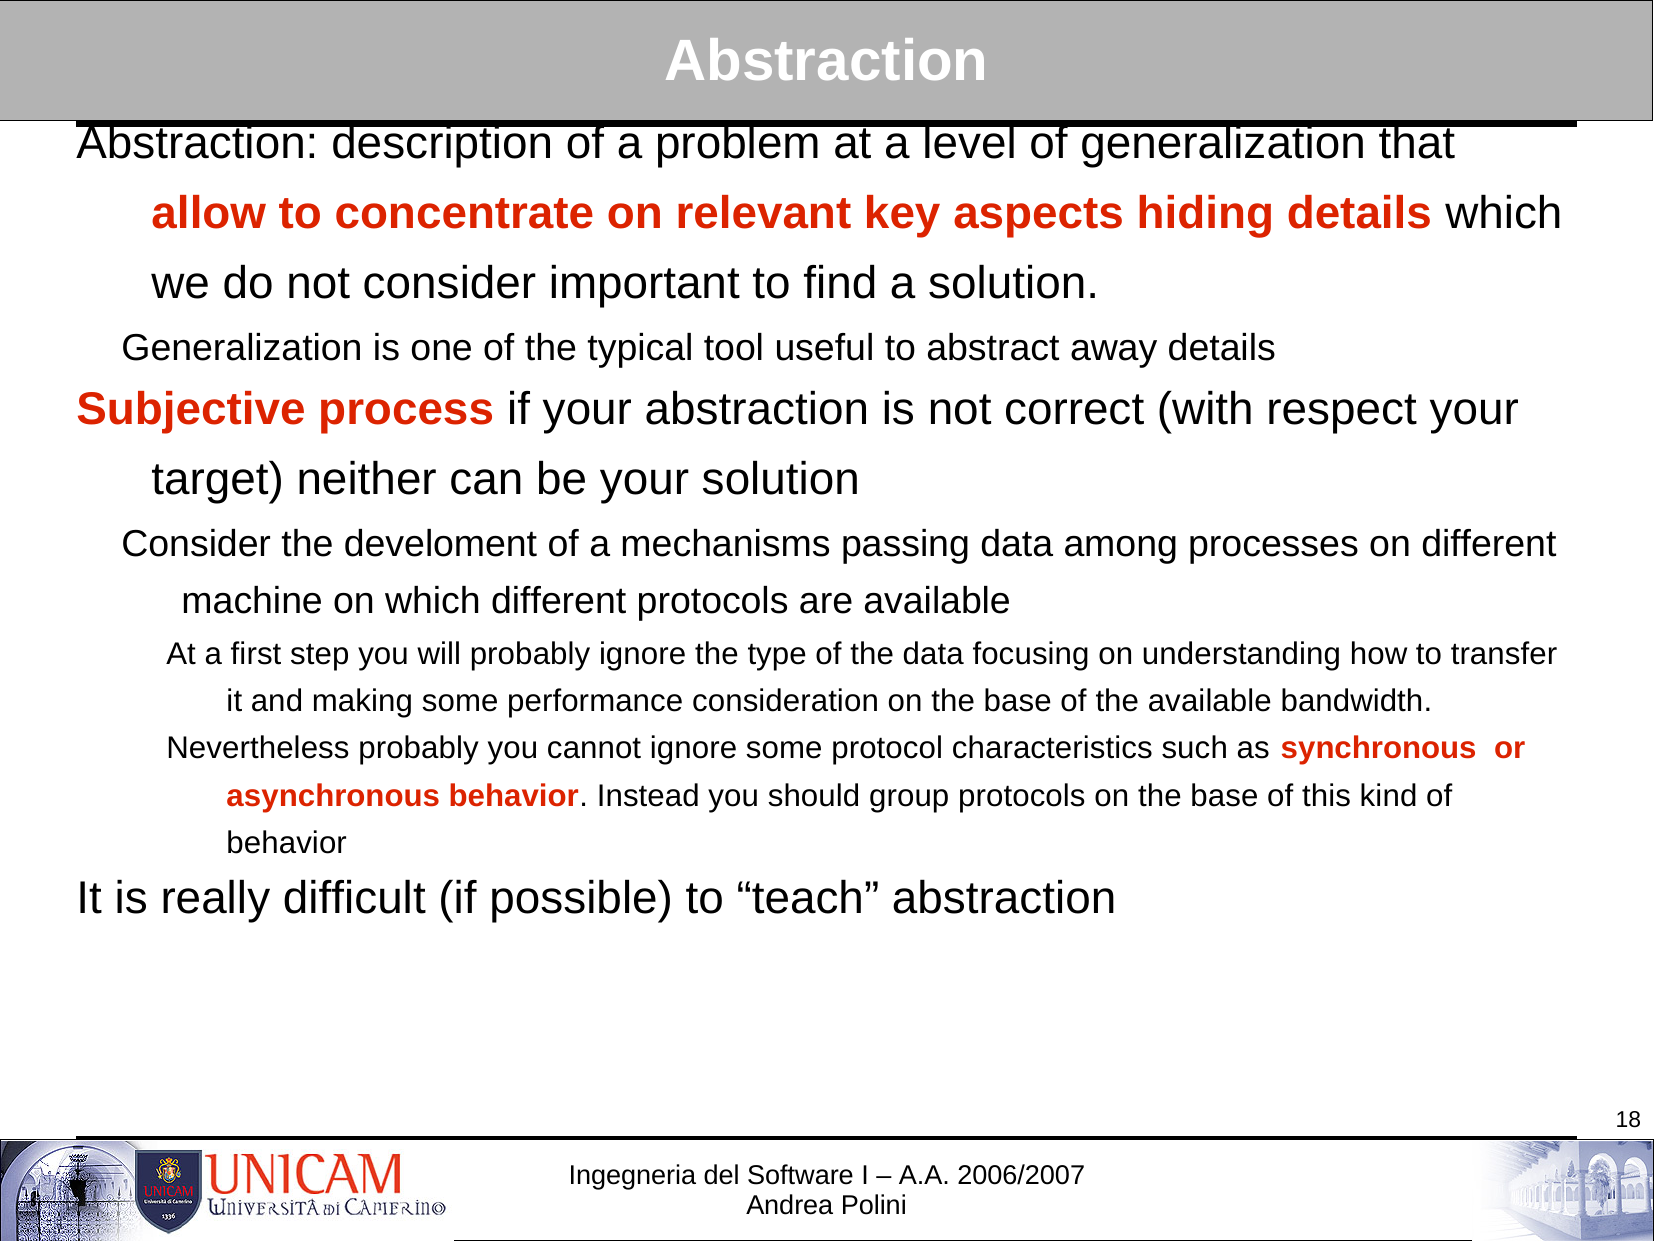

# Abstraction
Abstraction: description of a problem at a level of generalization that allow to concentrate on relevant key aspects hiding details which we do not consider important to find a solution.
Generalization is one of the typical tool useful to abstract away details
Subjective process if your abstraction is not correct (with respect your target) neither can be your solution
Consider the develoment of a mechanisms passing data among processes on different machine on which different protocols are available
At a first step you will probably ignore the type of the data focusing on understanding how to transfer it and making some performance consideration on the base of the available bandwidth.
Nevertheless probably you cannot ignore some protocol characteristics such as synchronous or asynchronous behavior. Instead you should group protocols on the base of this kind of behavior
It is really difficult (if possible) to “teach” abstraction
18